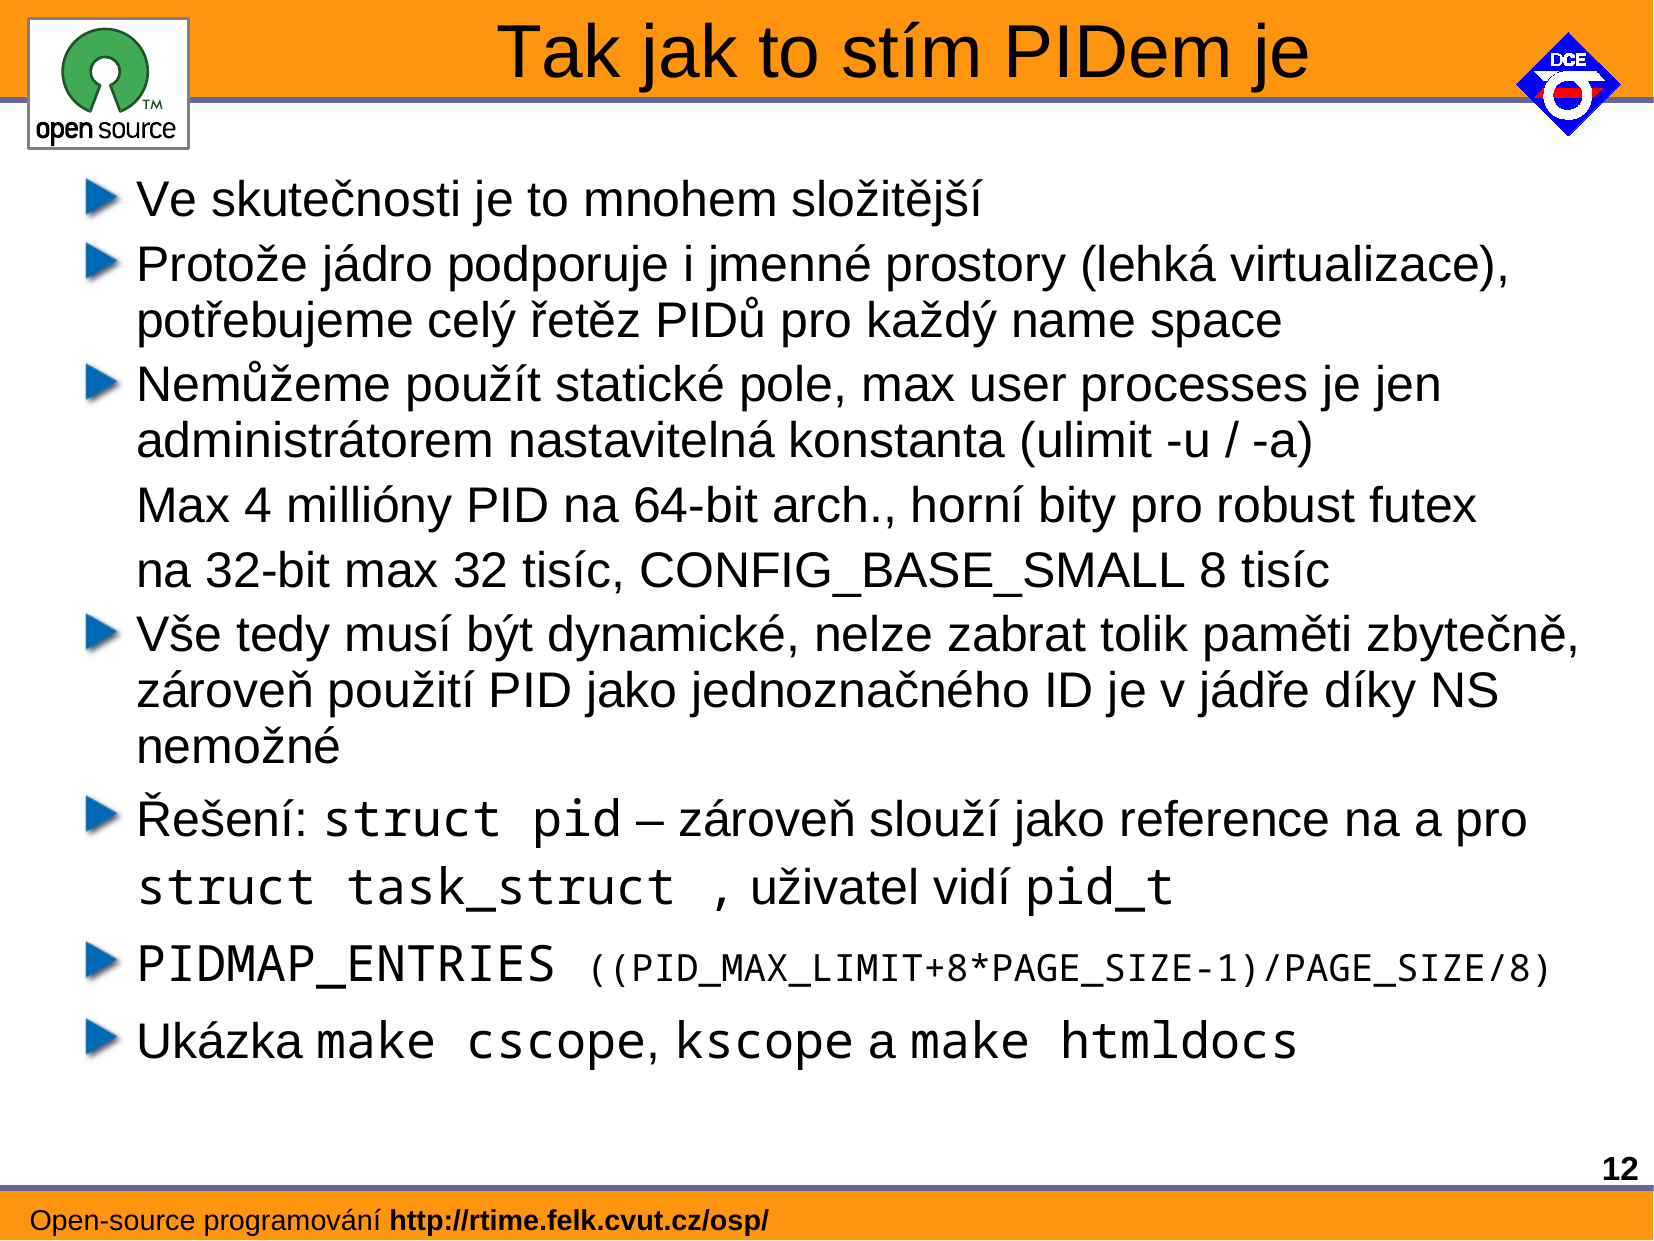

# Tak jak to stím PIDem je
Ve skutečnosti je to mnohem složitější
Protože jádro podporuje i jmenné prostory (lehká virtualizace), potřebujeme celý řetěz PIDů pro každý name space
Nemůžeme použít statické pole, max user processes je jen administrátorem nastavitelná konstanta (ulimit -u / -a)
Max 4 millióny PID na 64-bit arch., horní bity pro robust futex
na 32-bit max 32 tisíc, CONFIG_BASE_SMALL 8 tisíc
Vše tedy musí být dynamické, nelze zabrat tolik paměti zbytečně, zároveň použití PID jako jednoznačného ID je v jádře díky NS nemožné
Řešení: struct pid – zároveň slouží jako reference na a pro struct task_struct , uživatel vidí pid_t
PIDMAP_ENTRIES ((PID_MAX_LIMIT+8*PAGE_SIZE-1)/PAGE_SIZE/8)
Ukázka make cscope, kscope a make htmldocs